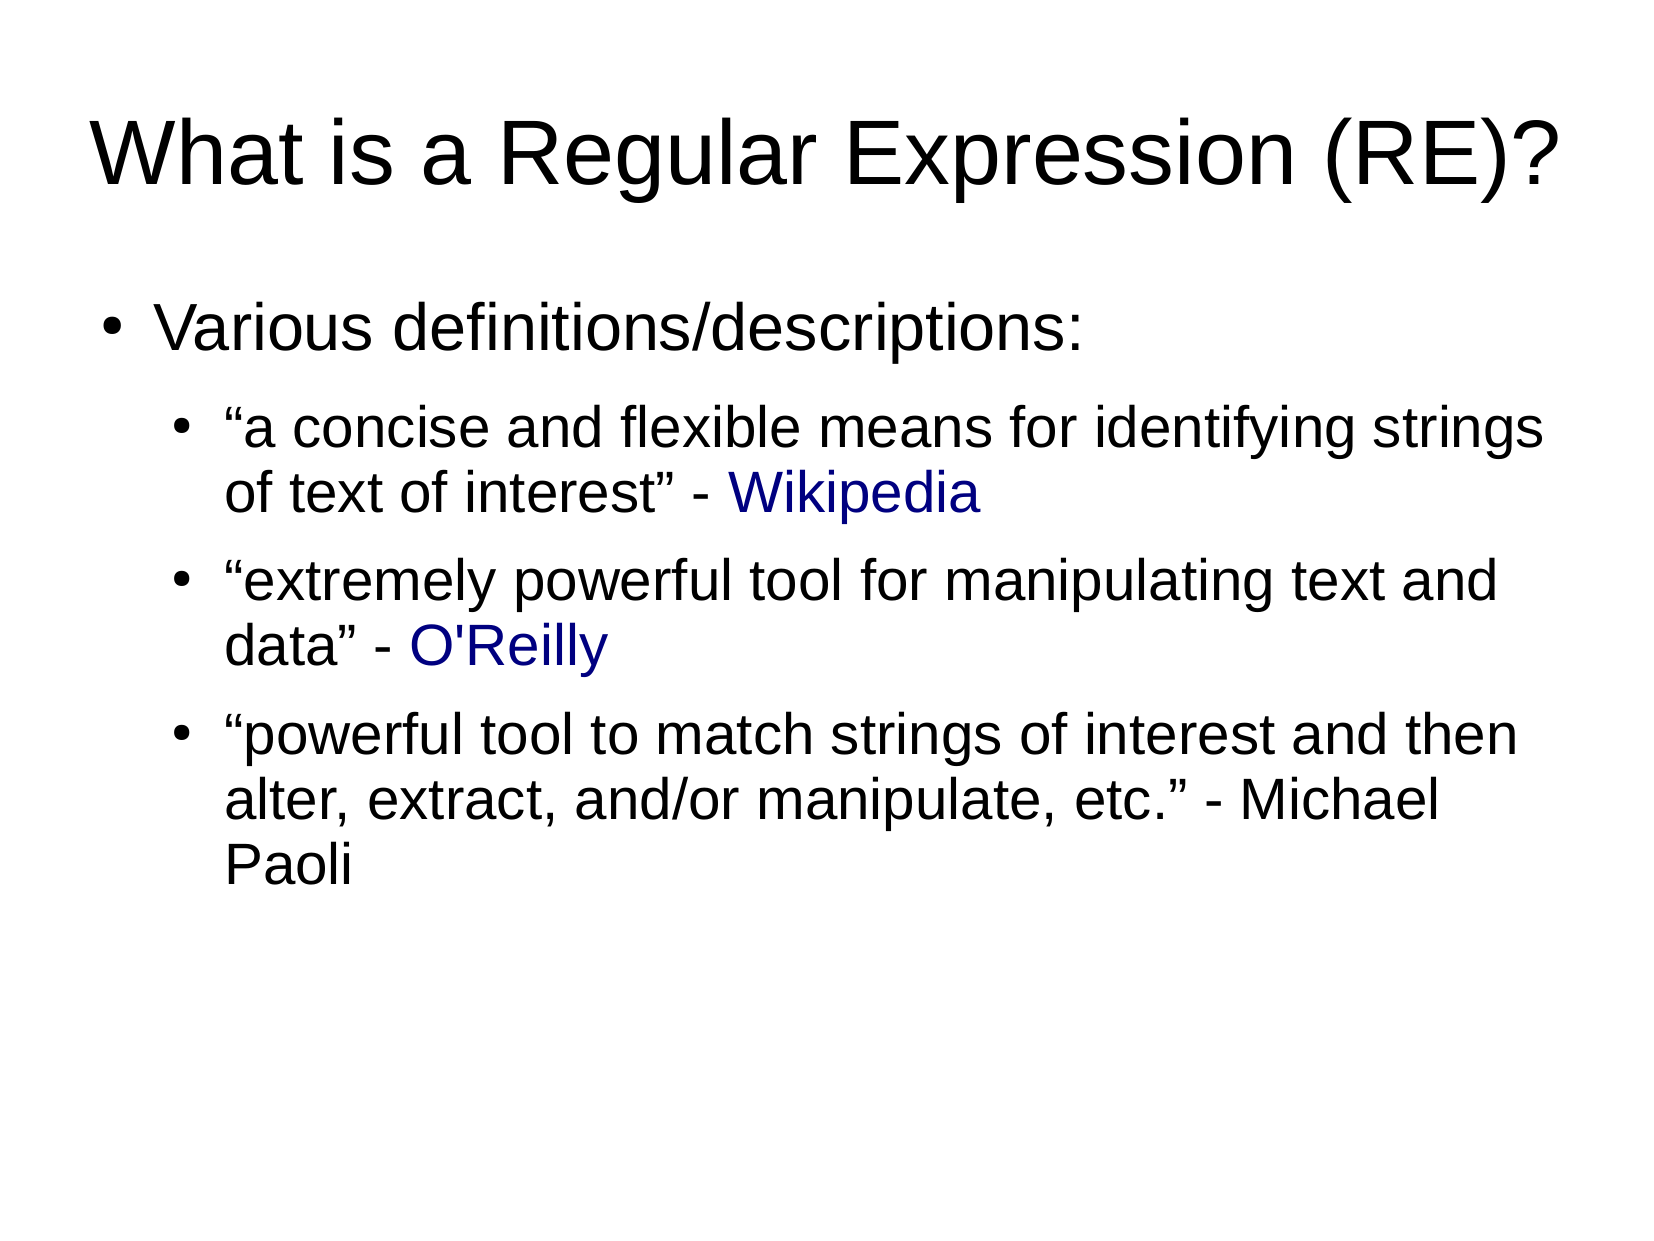

# What is a Regular Expression (RE)?
Various definitions/descriptions:
“a concise and flexible means for identifying strings of text of interest” - Wikipedia
“extremely powerful tool for manipulating text and data” - O'Reilly
“powerful tool to match strings of interest and then alter, extract, and/or manipulate, etc.” - Michael Paoli